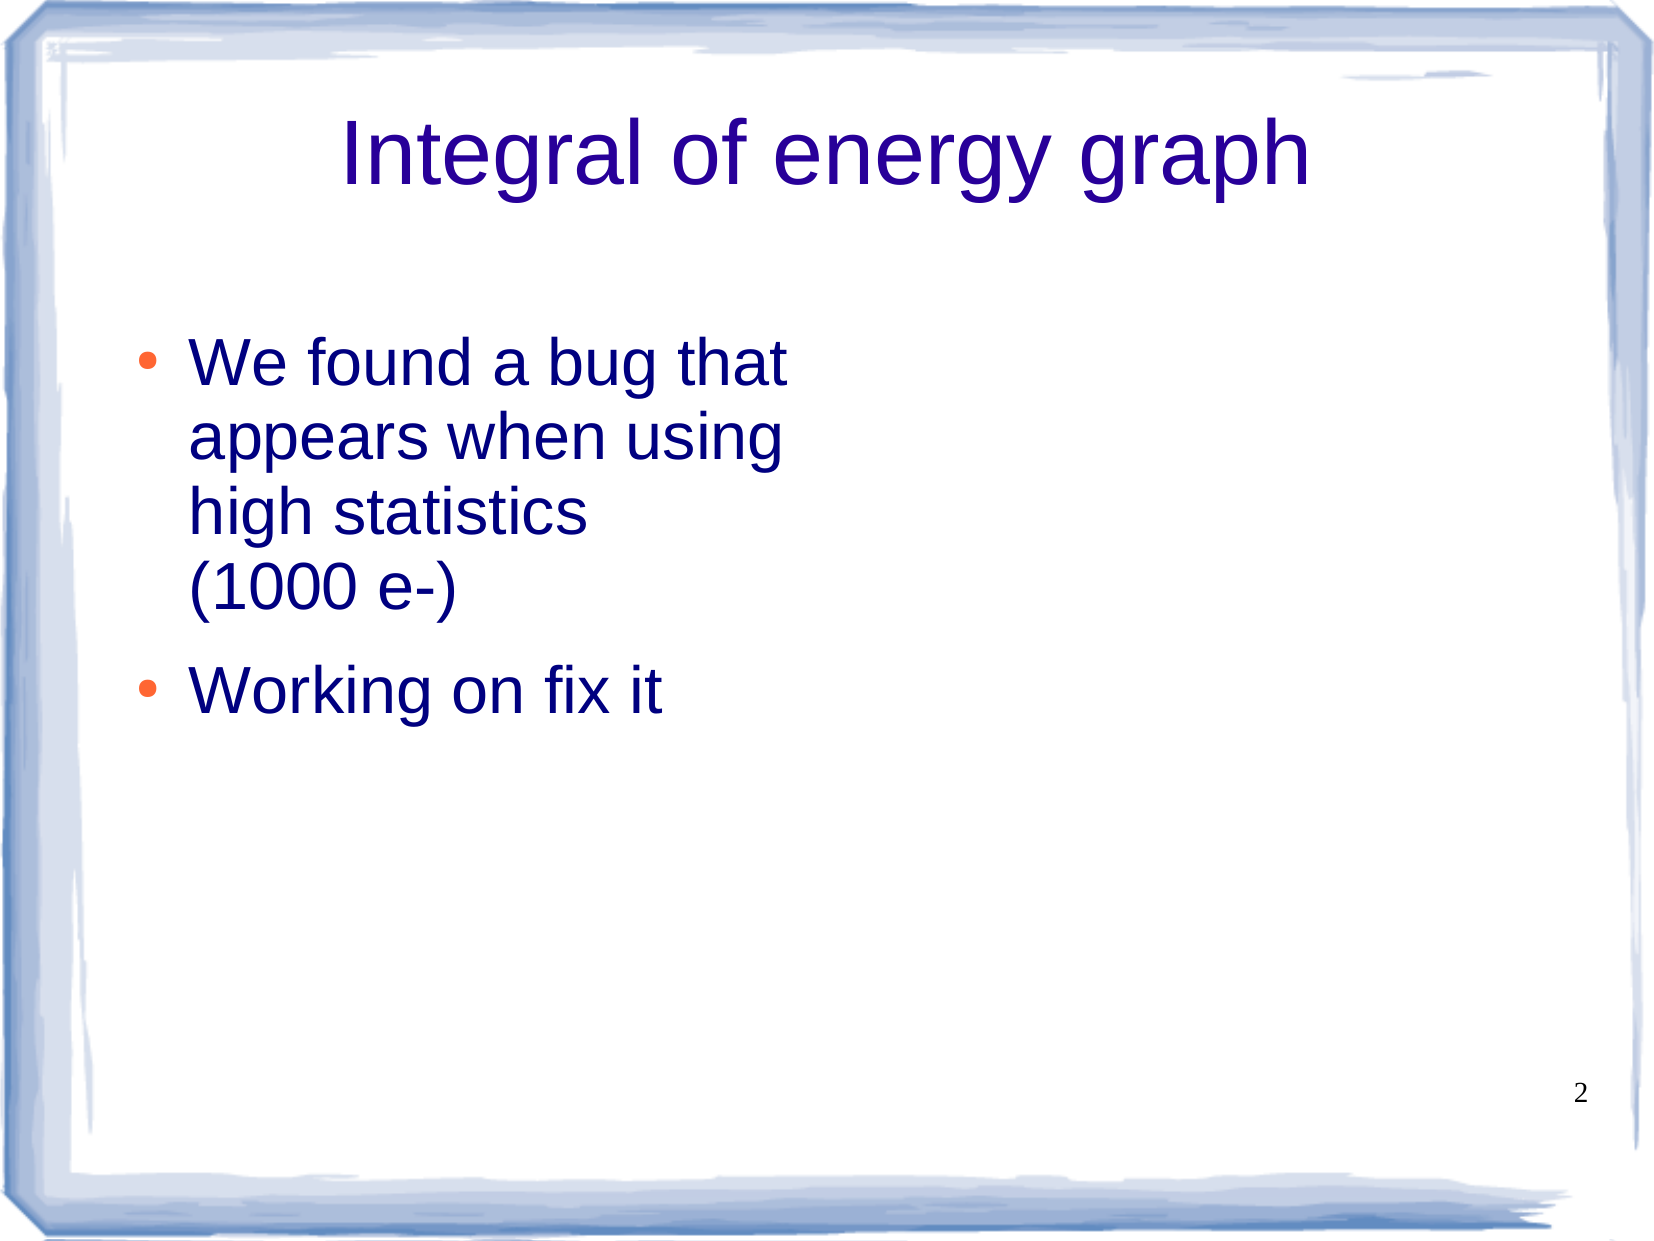

# Integral of energy graph
We found a bug that appears when using high statistics (1000 e-)
Working on fix it
2